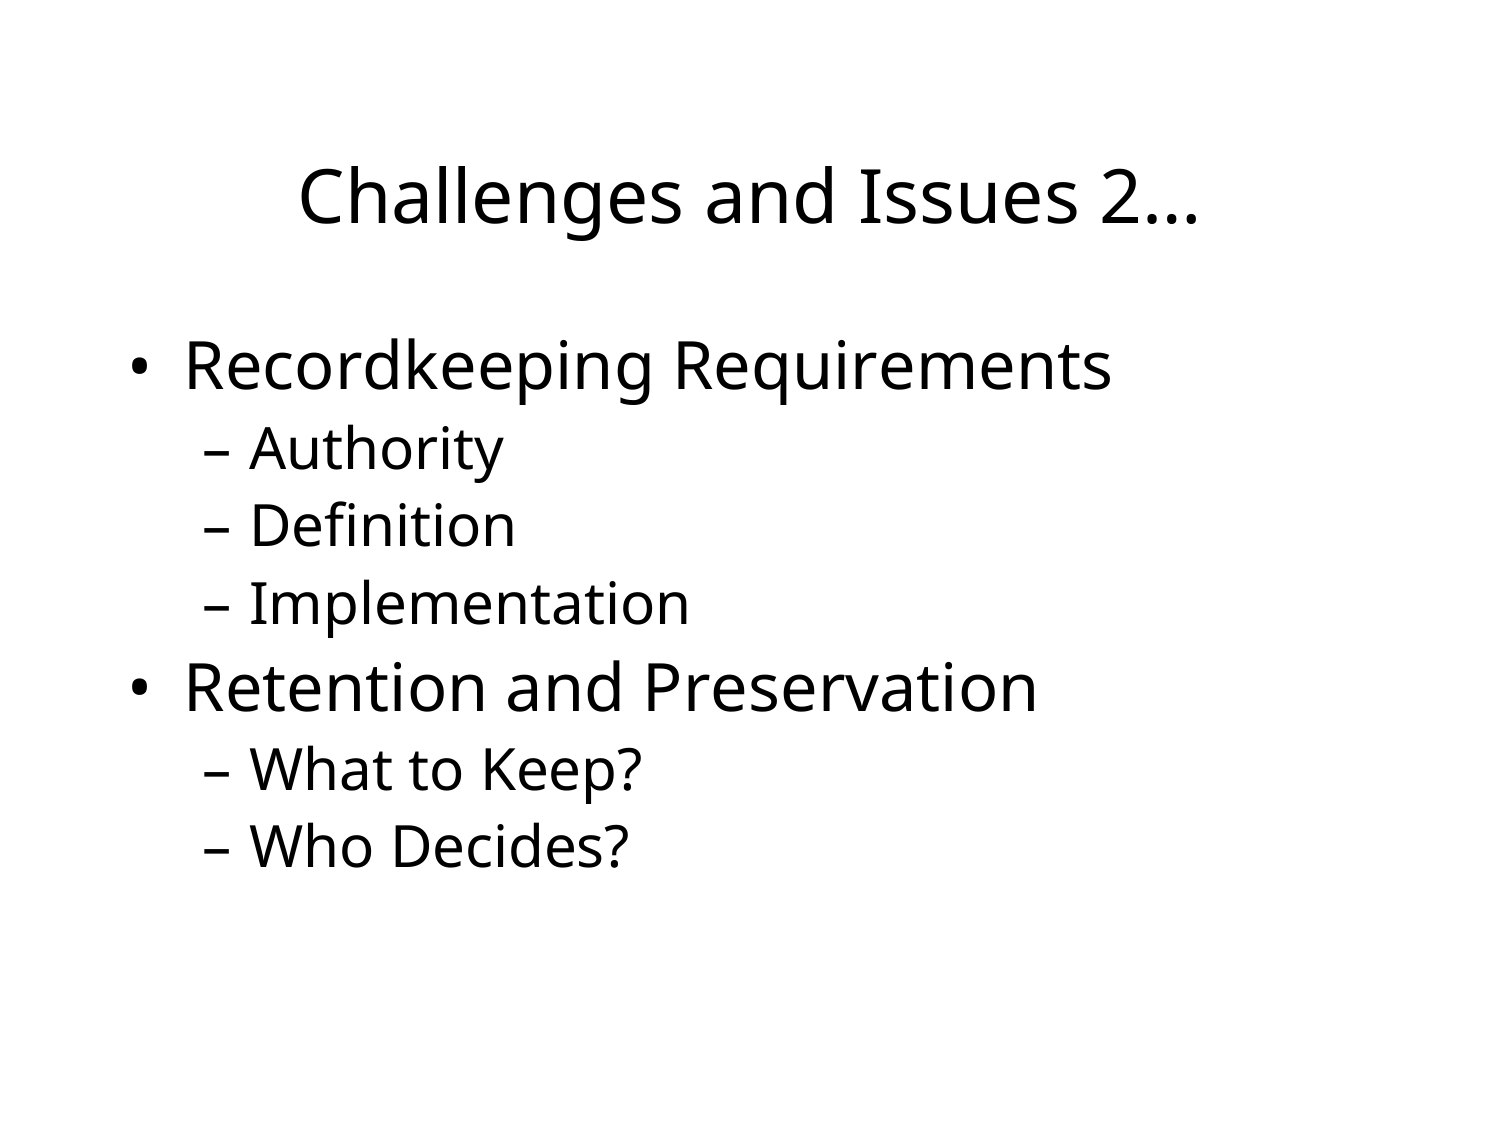

# Challenges and Issues 2…
Recordkeeping Requirements
Authority
Definition
Implementation
Retention and Preservation
What to Keep?
Who Decides?